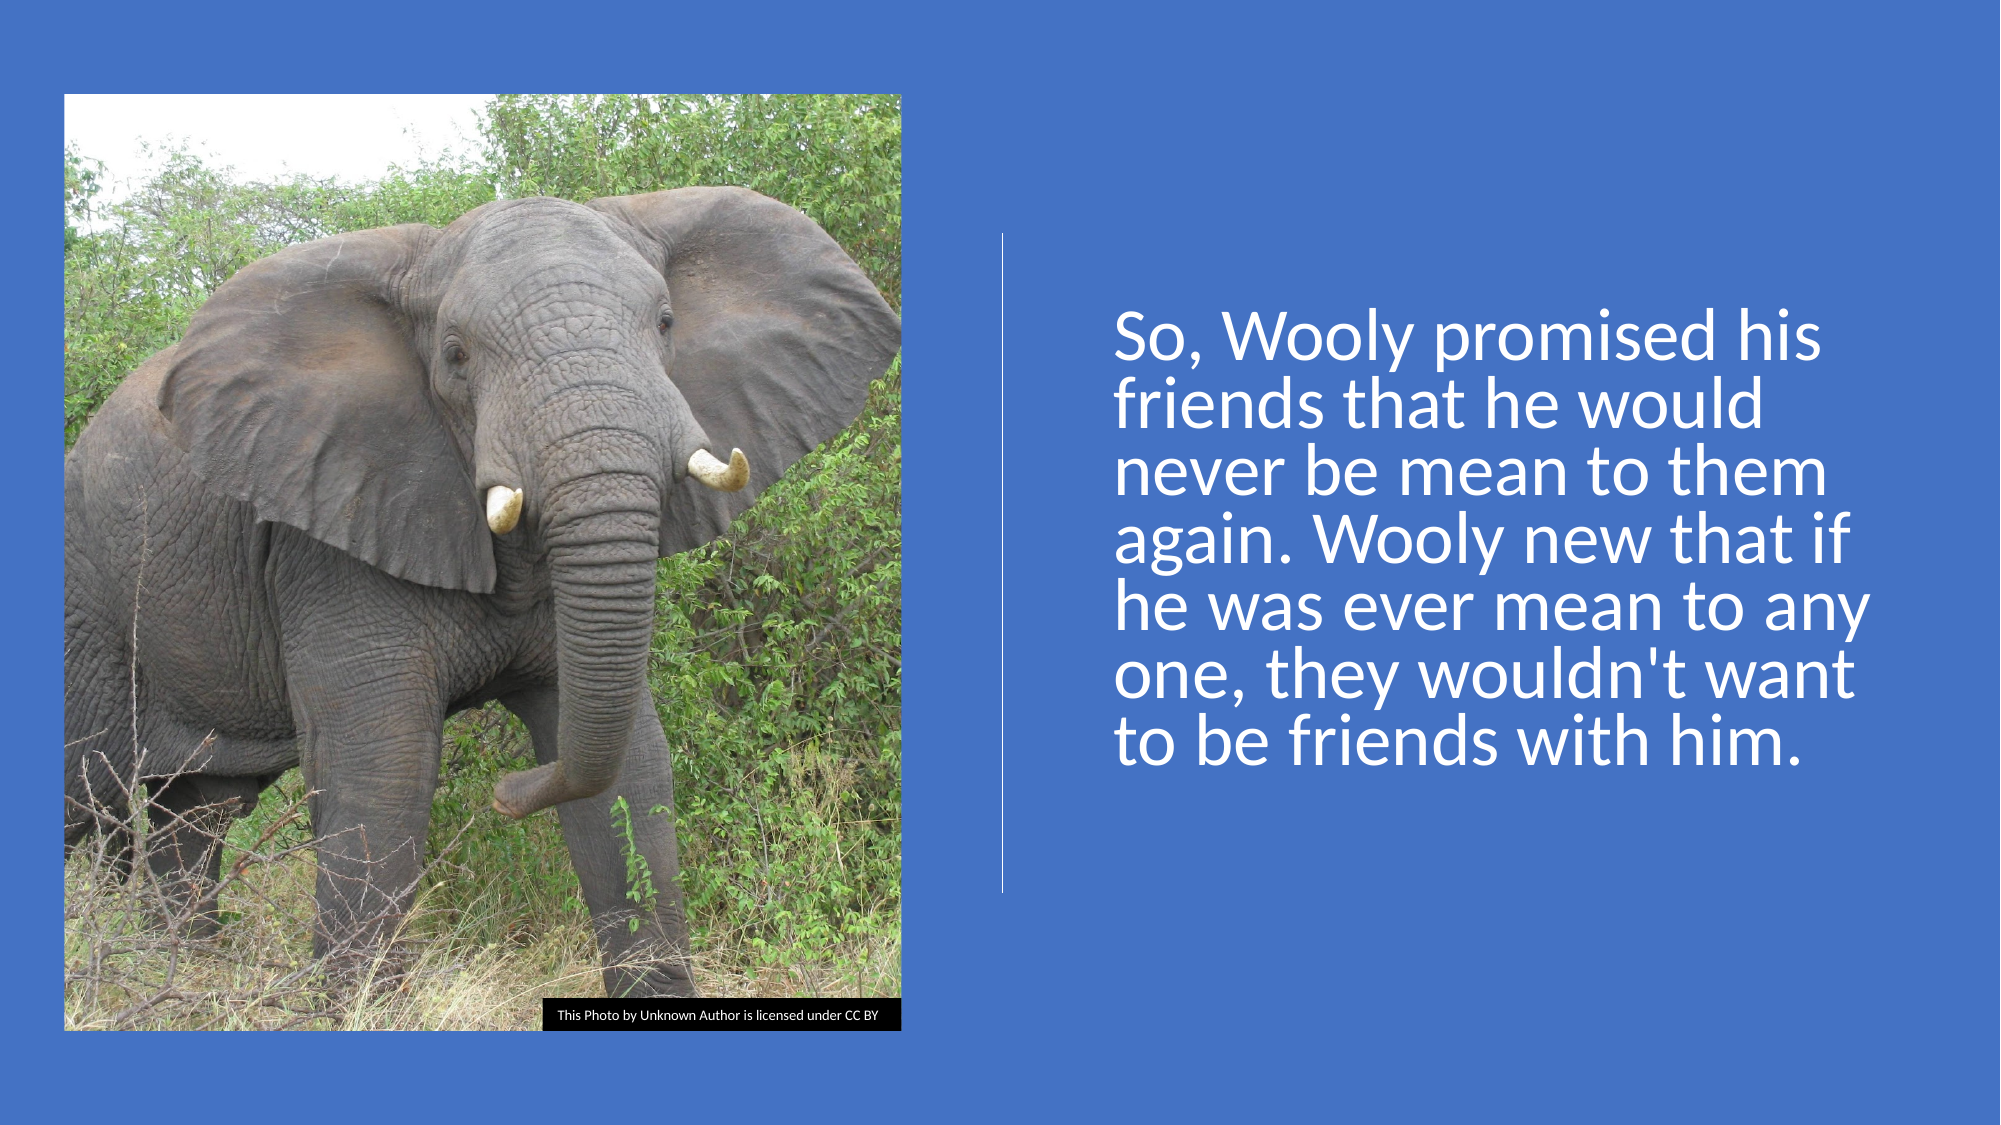

# So, Wooly promised his friends that he would never be mean to them again. Wooly new that if he was ever mean to any one, they wouldn't want to be friends with him.
This Photo by Unknown Author is licensed under CC BY